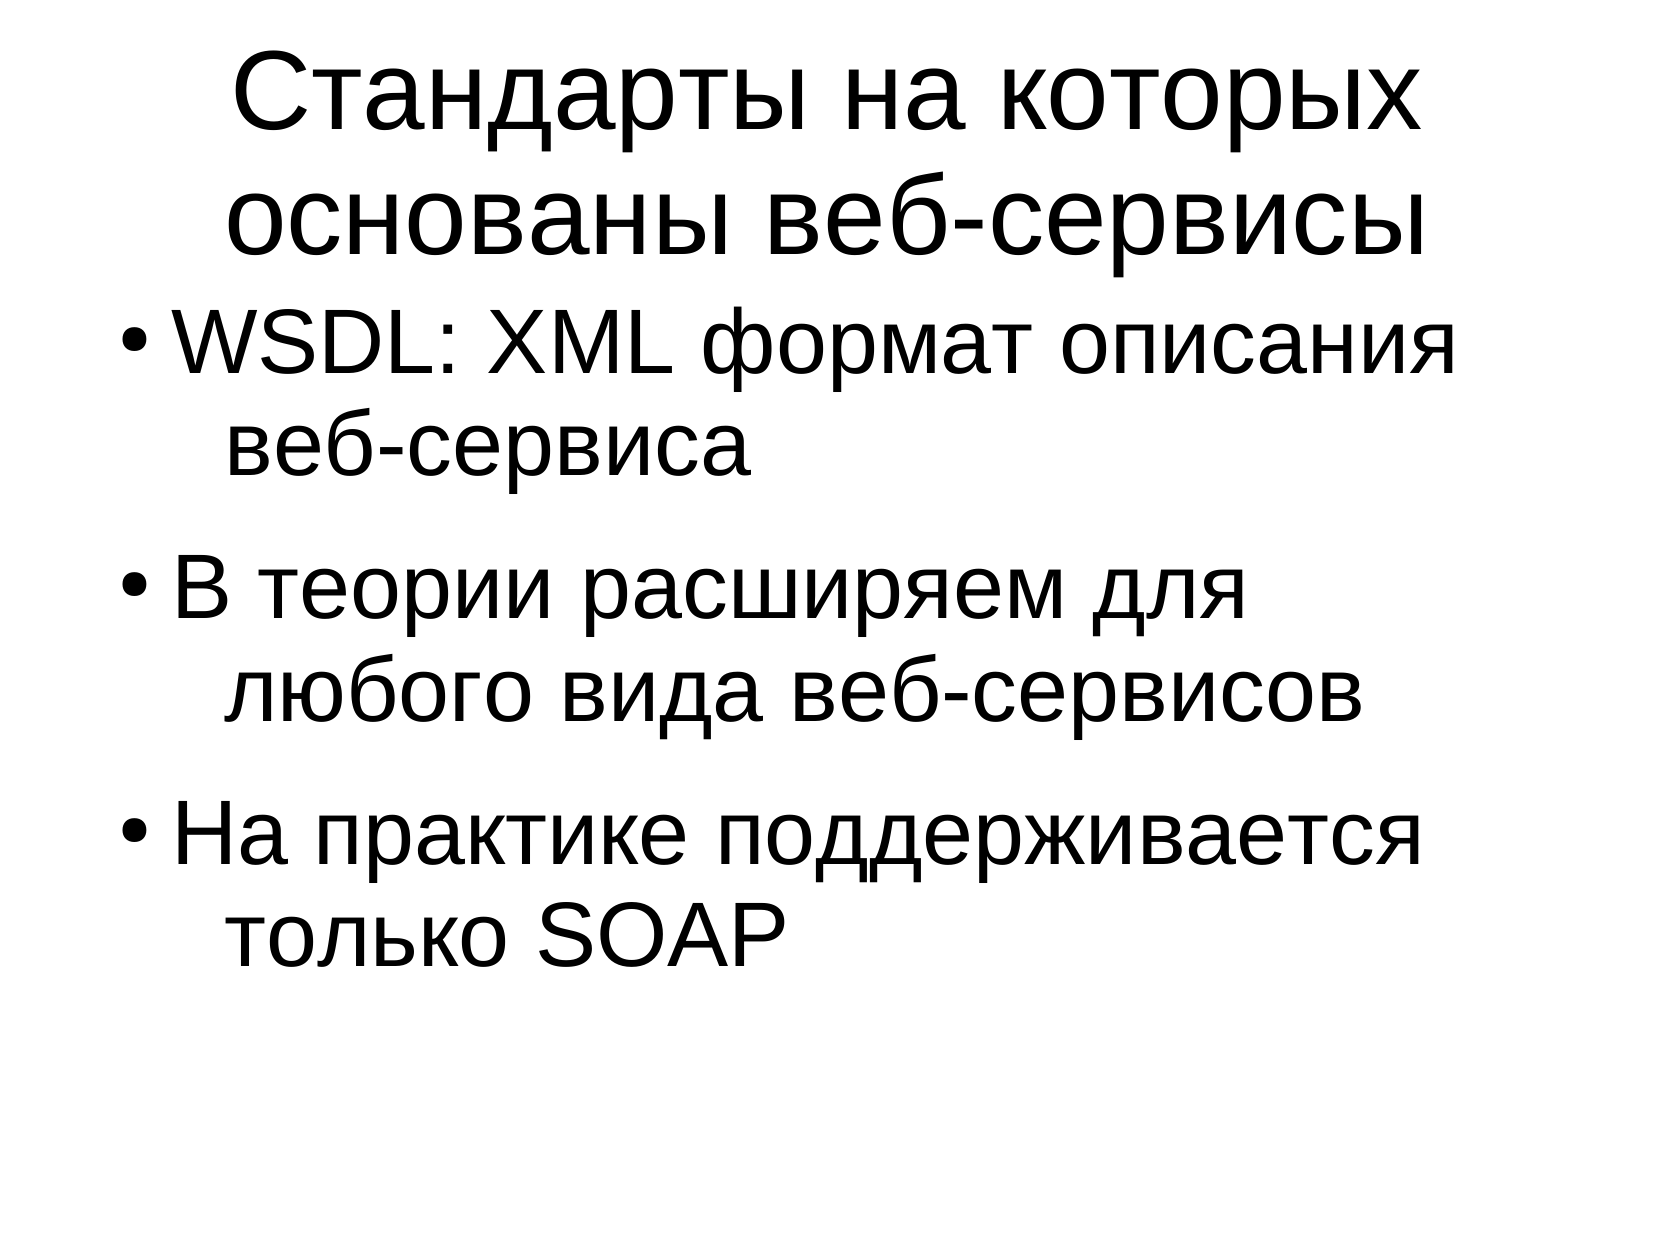

# Стандарты на которых основаны веб-сервисы
WSDL: XML формат описания веб-сервиса
В теории расширяем для любого вида веб-сервисов
На практике поддерживается только SOAP